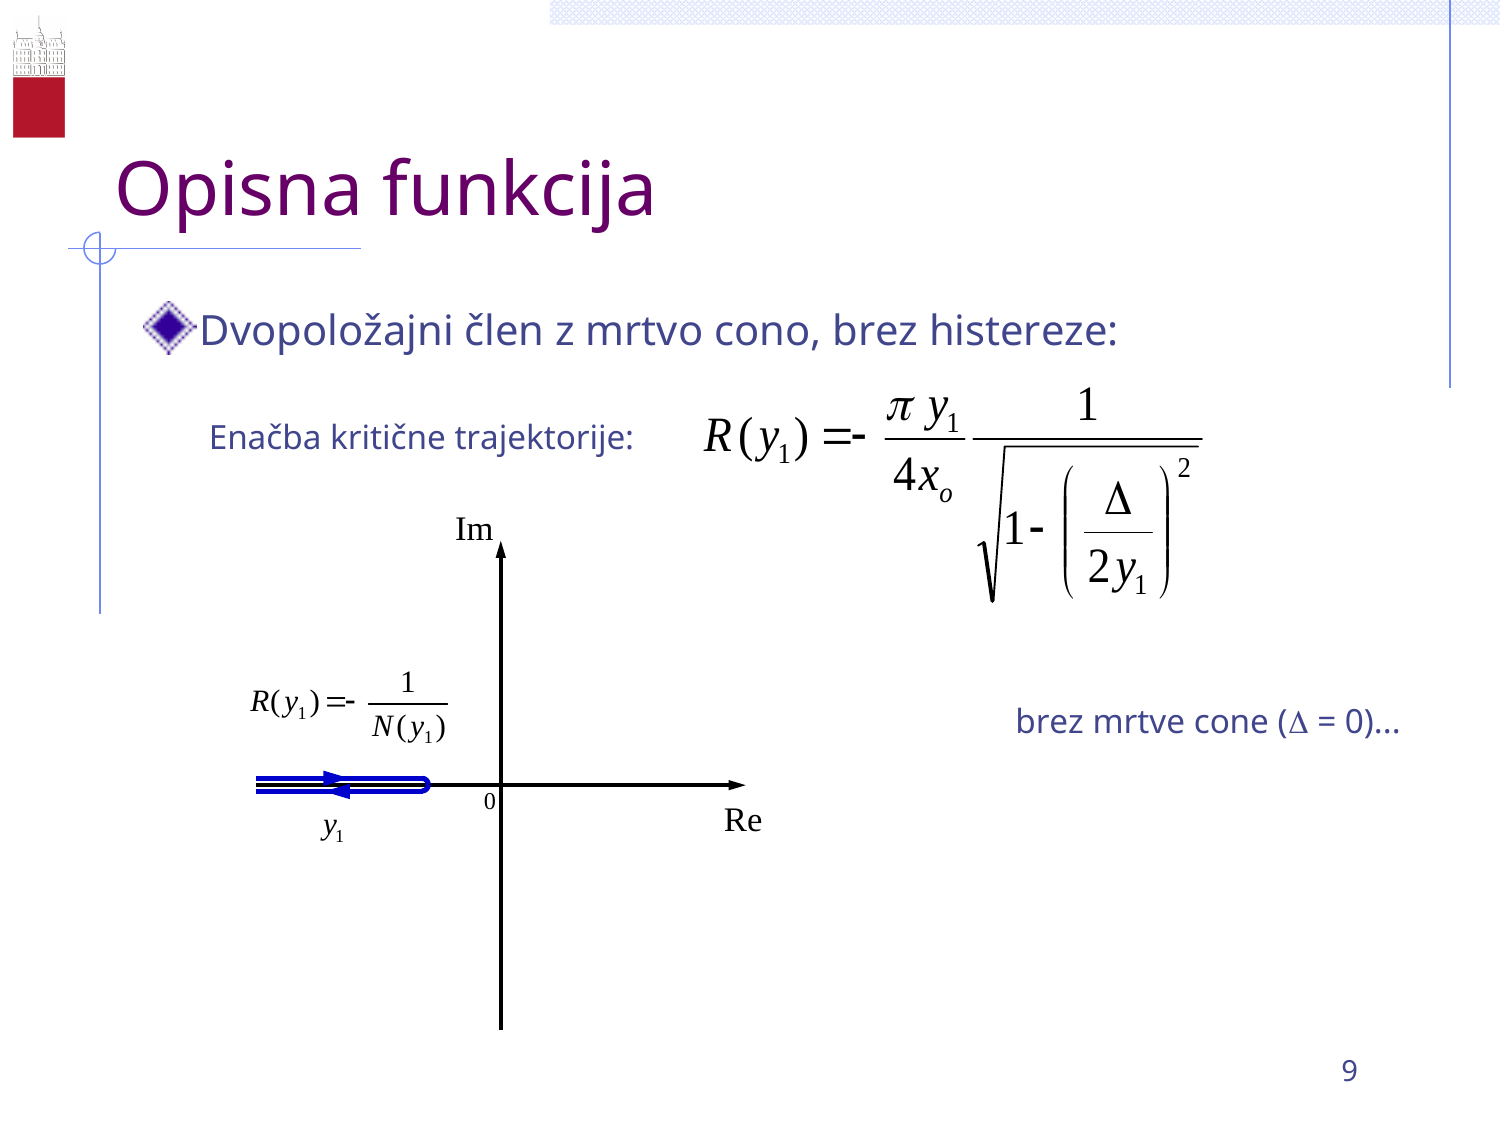

Opisna funkcija
# Dvopoložajni člen z mrtvo cono, brez histereze:
Enačba kritične trajektorije:
brez mrtve cone ( = 0)...